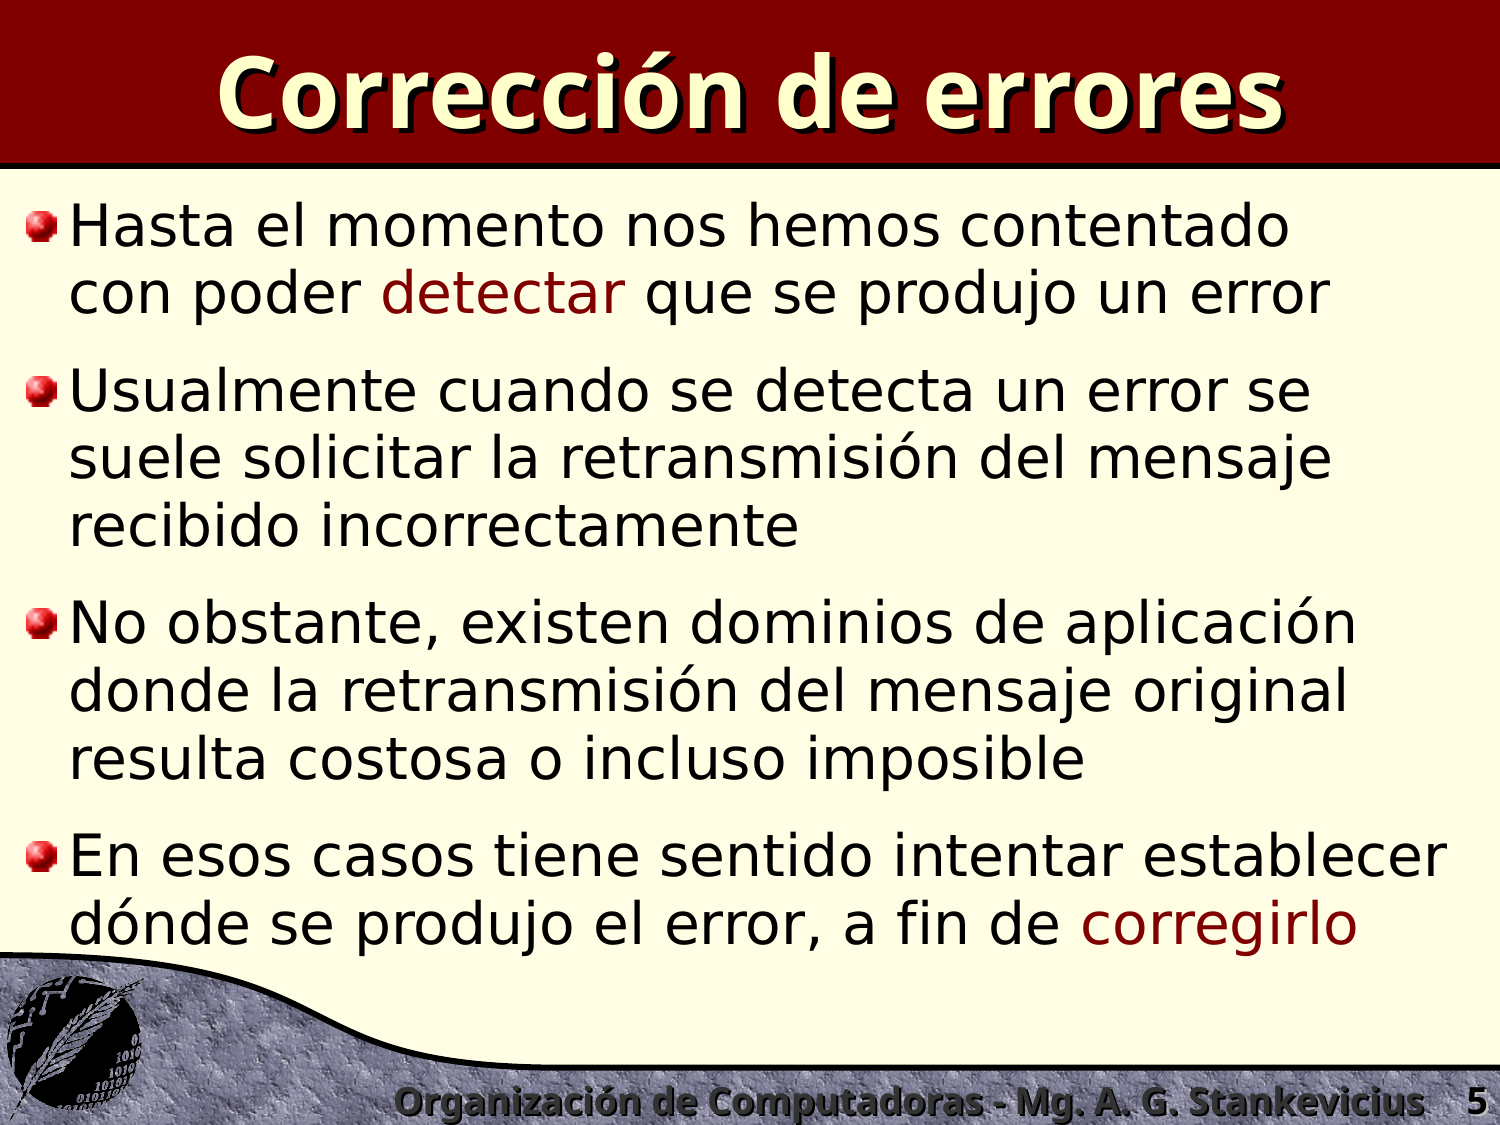

# Corrección de errores
Hasta el momento nos hemos contentado
con poder detectar que se produjo un error
Usualmente cuando se detecta un error se suele solicitar la retransmisión del mensaje recibido incorrectamente
No obstante, existen dominios de aplicación donde la retransmisión del mensaje original
resulta costosa o incluso imposible
En esos casos tiene sentido intentar establecer dónde se produjo el error, a fin de corregirlo
5